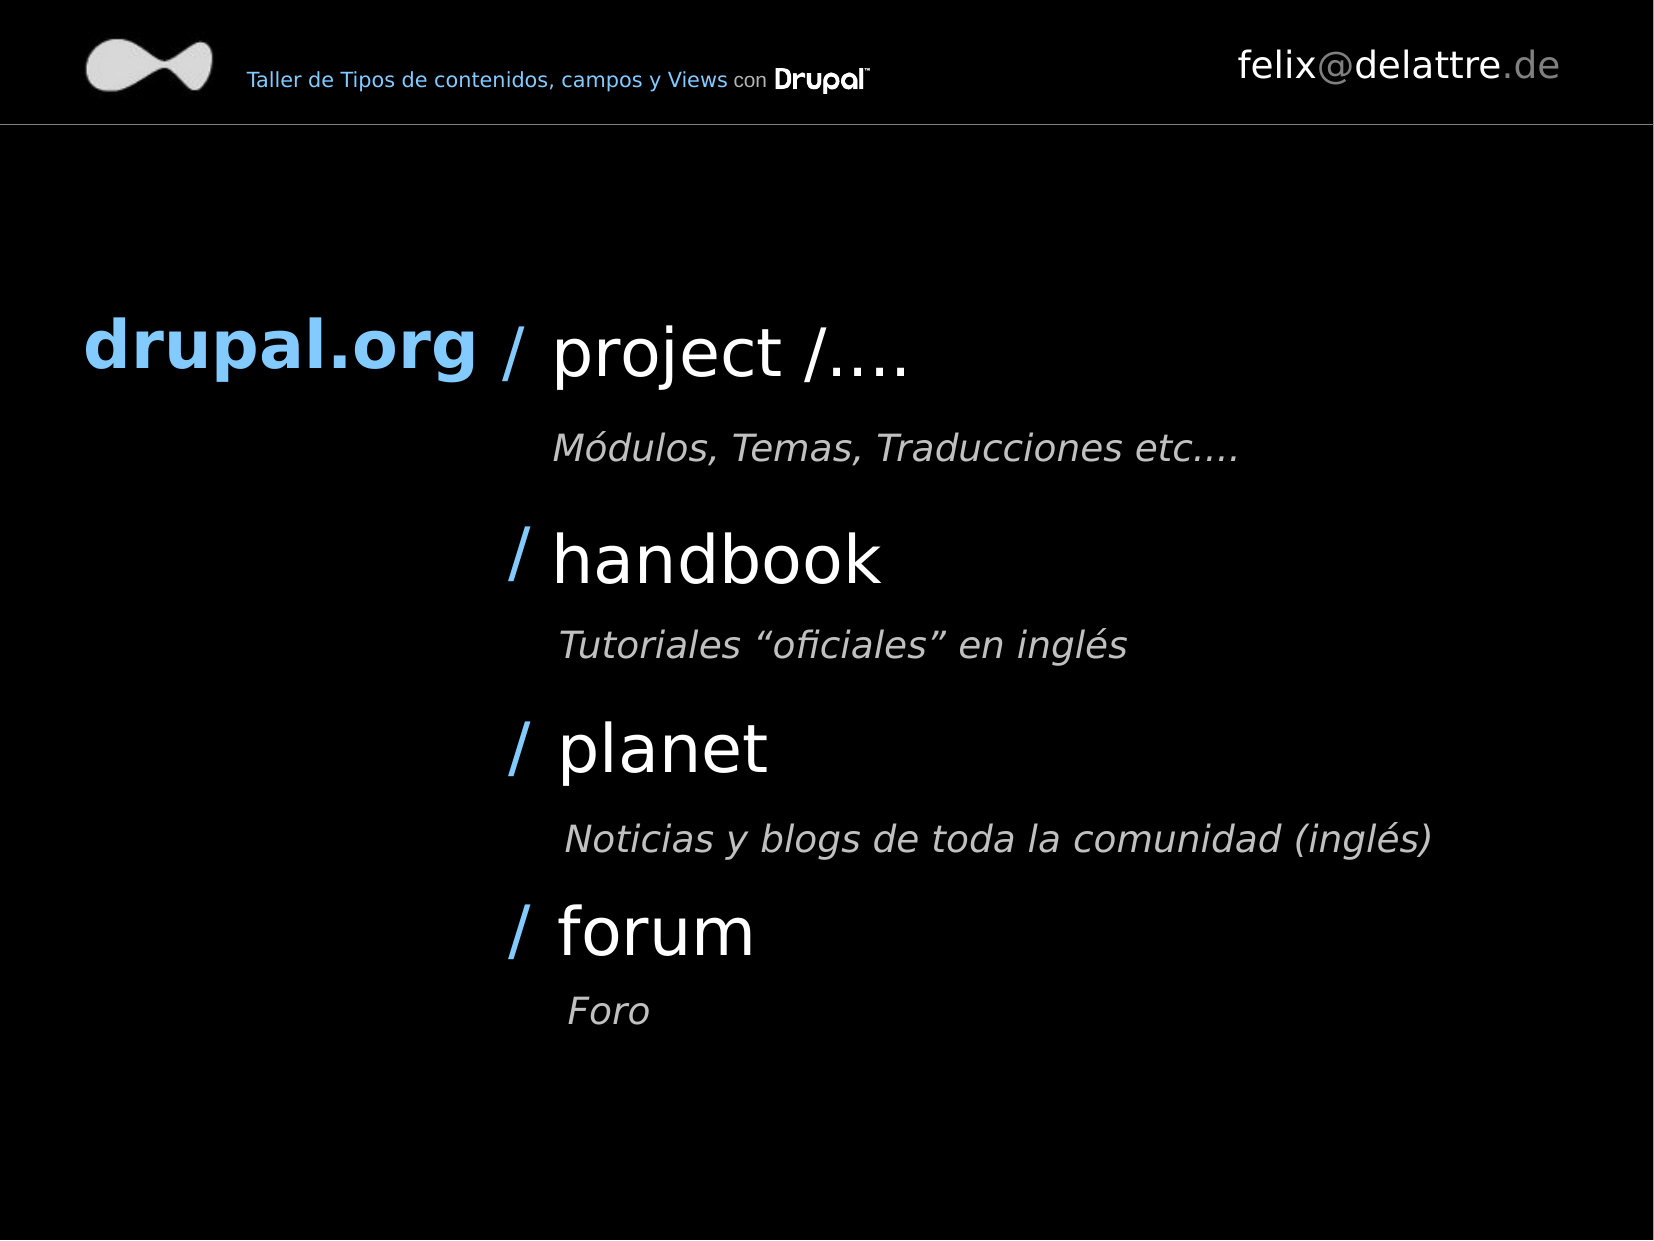

drupal.org
/
project /....
Módulos, Temas, Traducciones etc....
/
handbook
Tutoriales “oficiales” en inglés
/
planet
Noticias y blogs de toda la comunidad (inglés)
/
forum
Foro